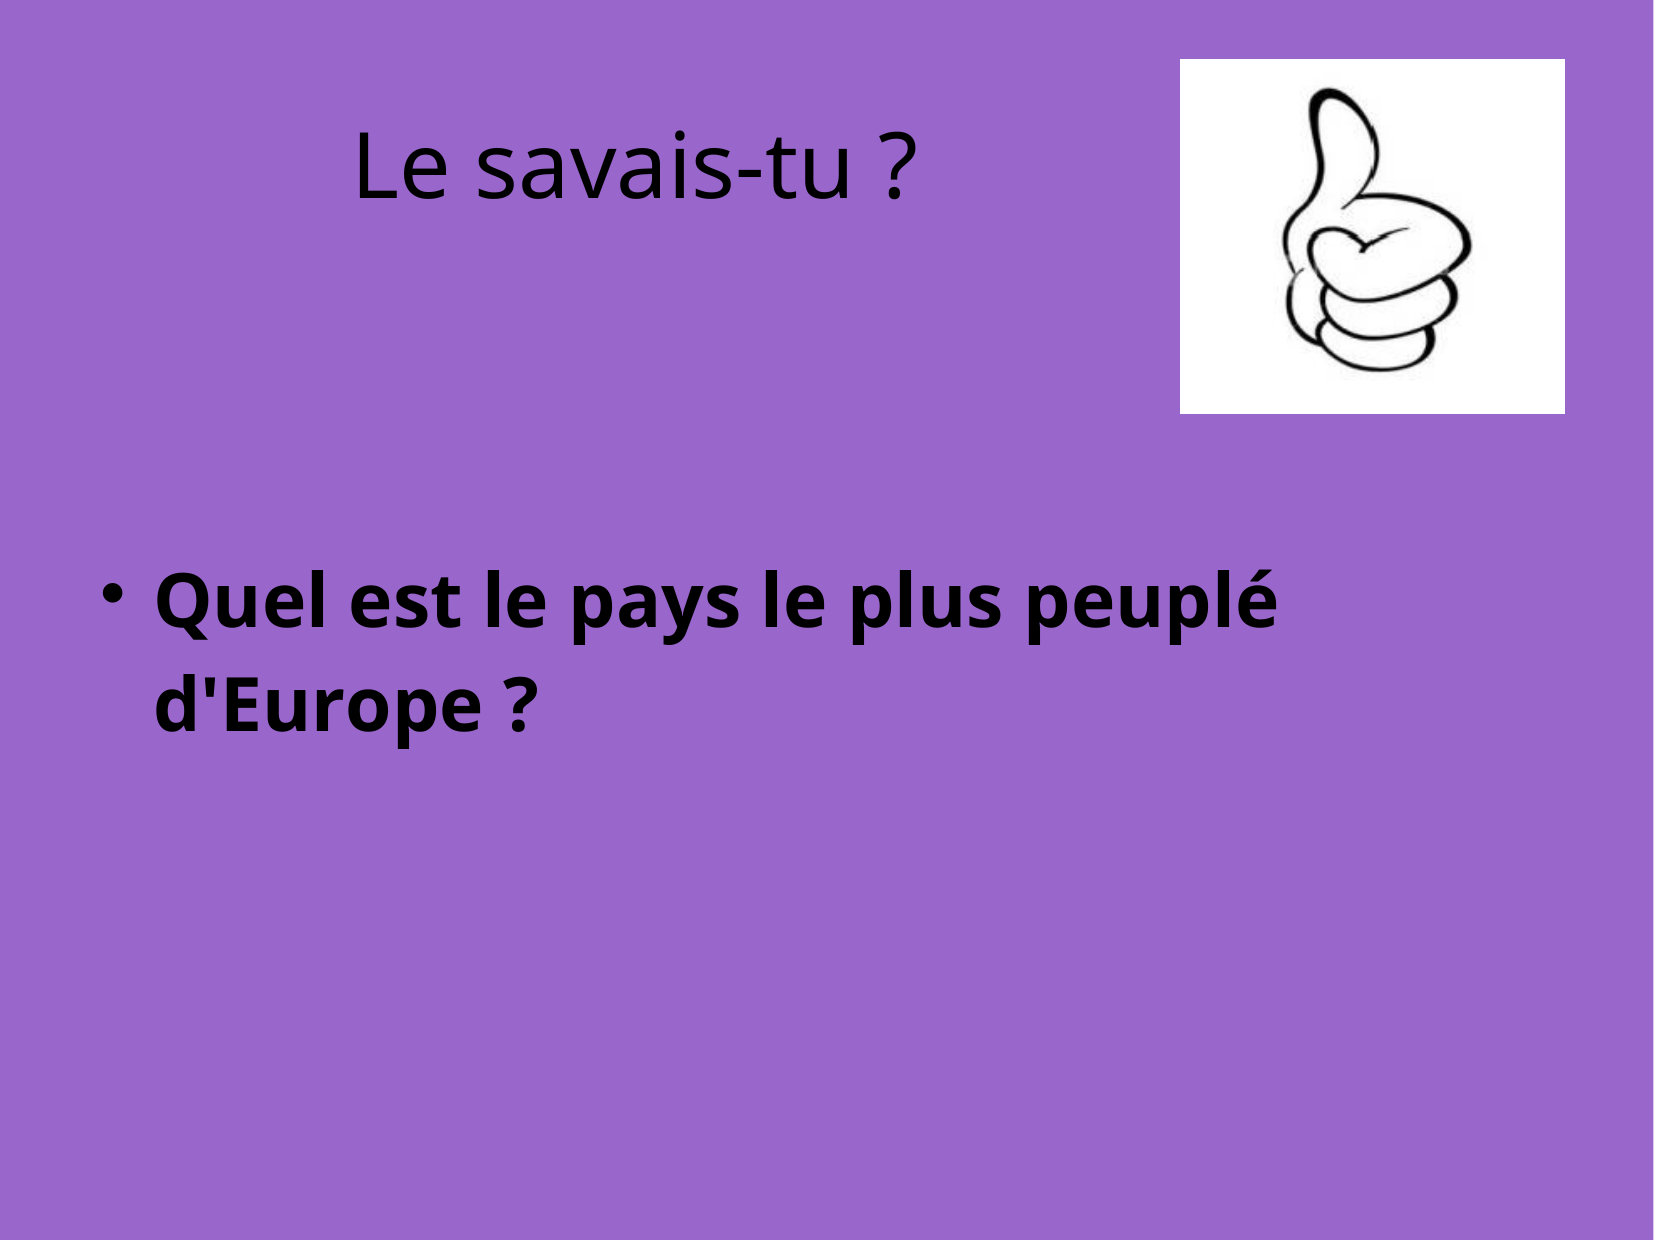

# Le savais-tu ?
Quel est le pays le plus peuplé d'Europe ?